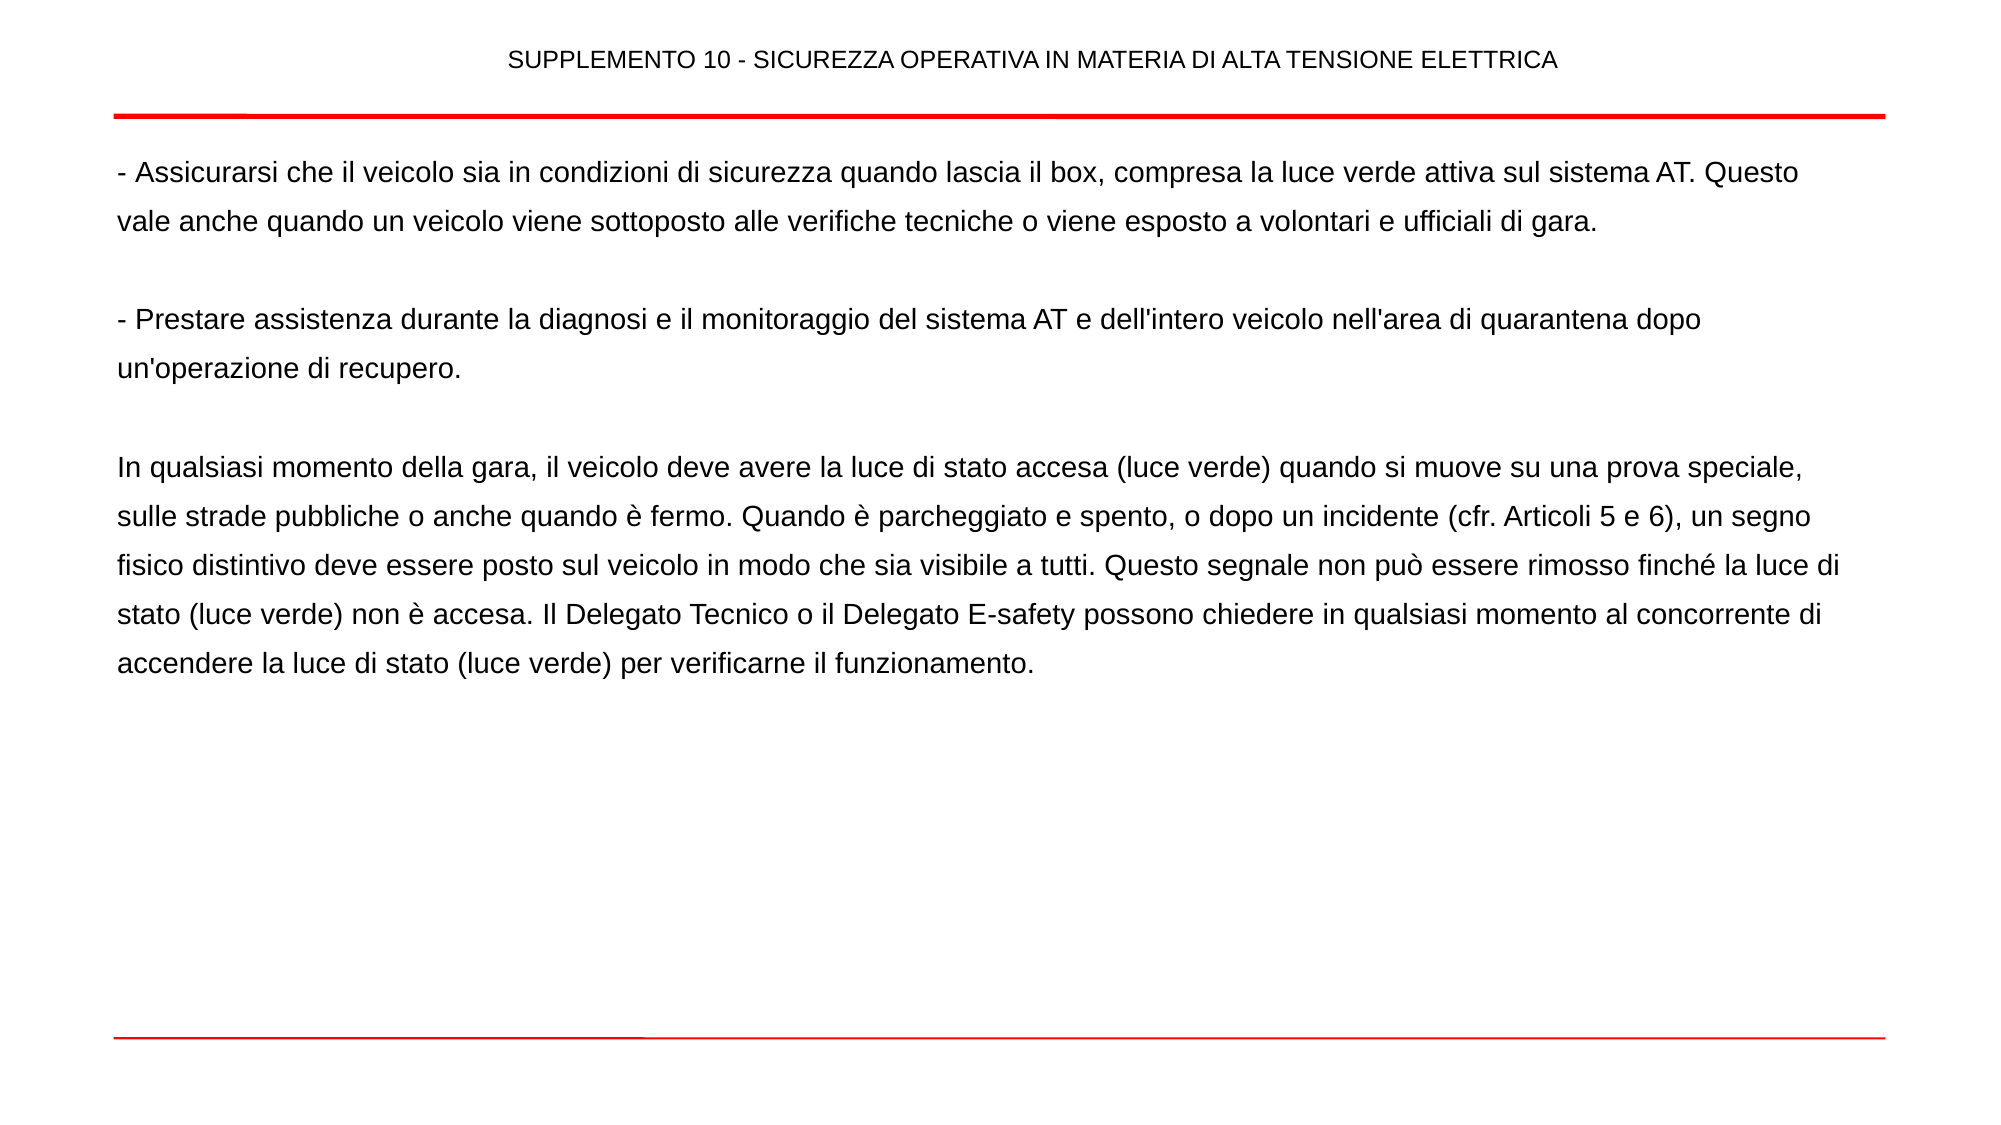

SUPPLEMENTO 10 - SICUREZZA OPERATIVA IN MATERIA DI ALTA TENSIONE ELETTRICA
- Assicurarsi che il veicolo sia in condizioni di sicurezza quando lascia il box, compresa la luce verde attiva sul sistema AT. Questo vale anche quando un veicolo viene sottoposto alle verifiche tecniche o viene esposto a volontari e ufficiali di gara.
- Prestare assistenza durante la diagnosi e il monitoraggio del sistema AT e dell'intero veicolo nell'area di quarantena dopo un'operazione di recupero.
In qualsiasi momento della gara, il veicolo deve avere la luce di stato accesa (luce verde) quando si muove su una prova speciale, sulle strade pubbliche o anche quando è fermo. Quando è parcheggiato e spento, o dopo un incidente (cfr. Articoli 5 e 6), un segno fisico distintivo deve essere posto sul veicolo in modo che sia visibile a tutti. Questo segnale non può essere rimosso finché la luce di stato (luce verde) non è accesa. Il Delegato Tecnico o il Delegato E-safety possono chiedere in qualsiasi momento al concorrente di accendere la luce di stato (luce verde) per verificarne il funzionamento.